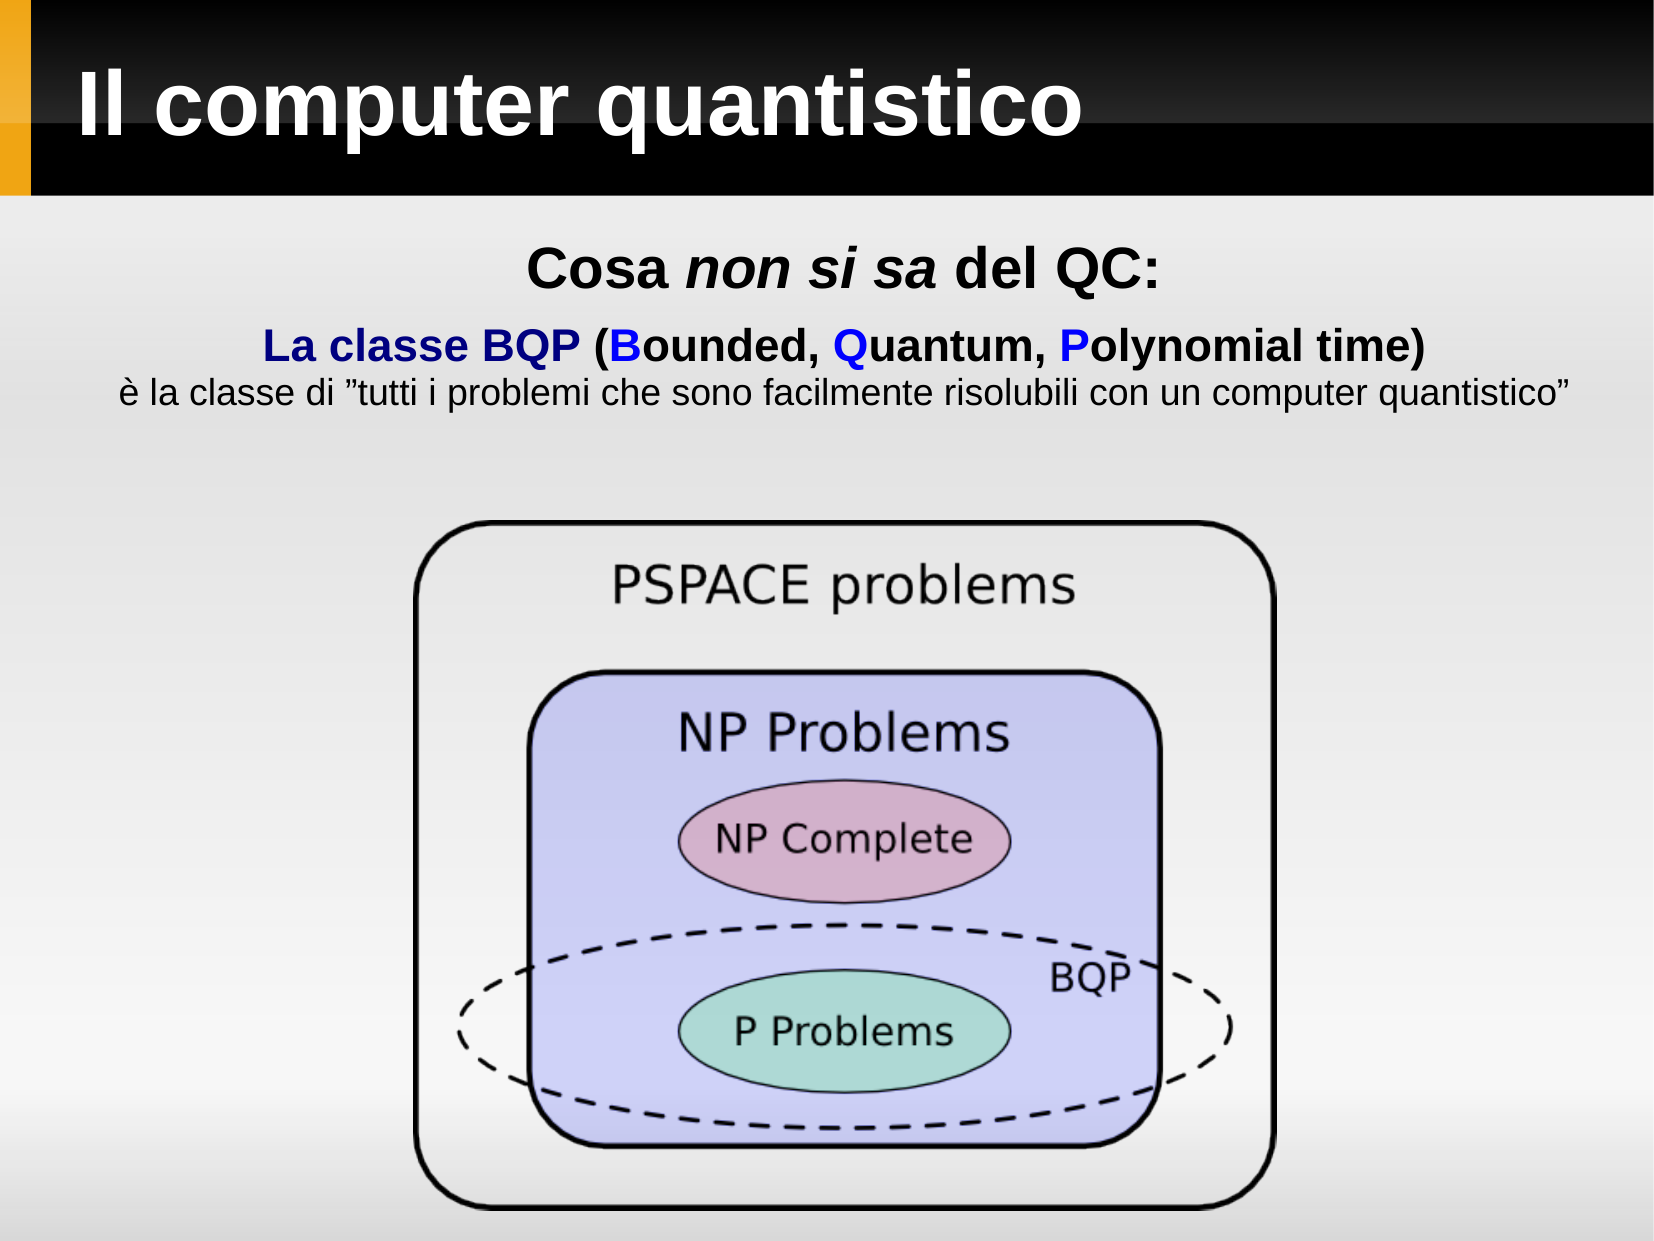

# Il computer quantistico
Cosa non si sa del QC:
La classe BQP (Bounded, Quantum, Polynomial time)
è la classe di ”tutti i problemi che sono facilmente risolubili con un computer quantistico”